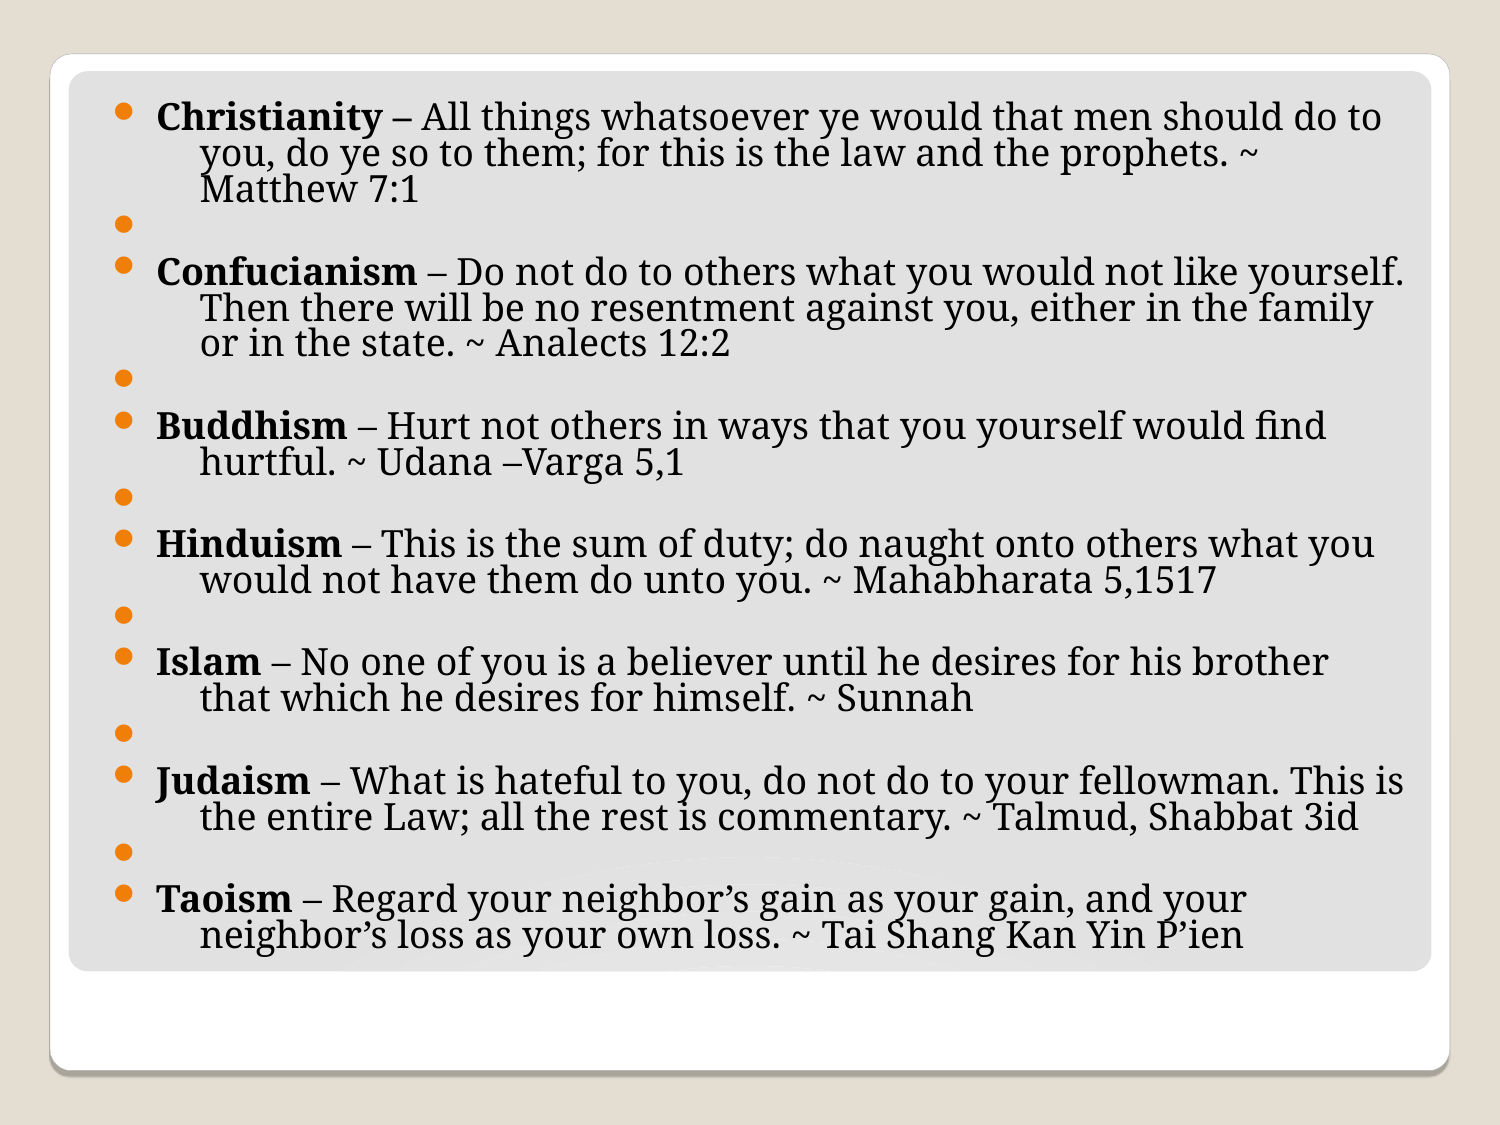

Christianity – All things whatsoever ye would that men should do to you, do ye so to them; for this is the law and the prophets. ~ Matthew 7:1
Confucianism – Do not do to others what you would not like yourself. Then there will be no resentment against you, either in the family or in the state. ~ Analects 12:2
Buddhism – Hurt not others in ways that you yourself would find hurtful. ~ Udana –Varga 5,1
Hinduism – This is the sum of duty; do naught onto others what you would not have them do unto you. ~ Mahabharata 5,1517
Islam – No one of you is a believer until he desires for his brother that which he desires for himself. ~ Sunnah
Judaism – What is hateful to you, do not do to your fellowman. This is the entire Law; all the rest is commentary. ~ Talmud, Shabbat 3id
Taoism – Regard your neighbor’s gain as your gain, and your neighbor’s loss as your own loss. ~ Tai Shang Kan Yin P’ien
#